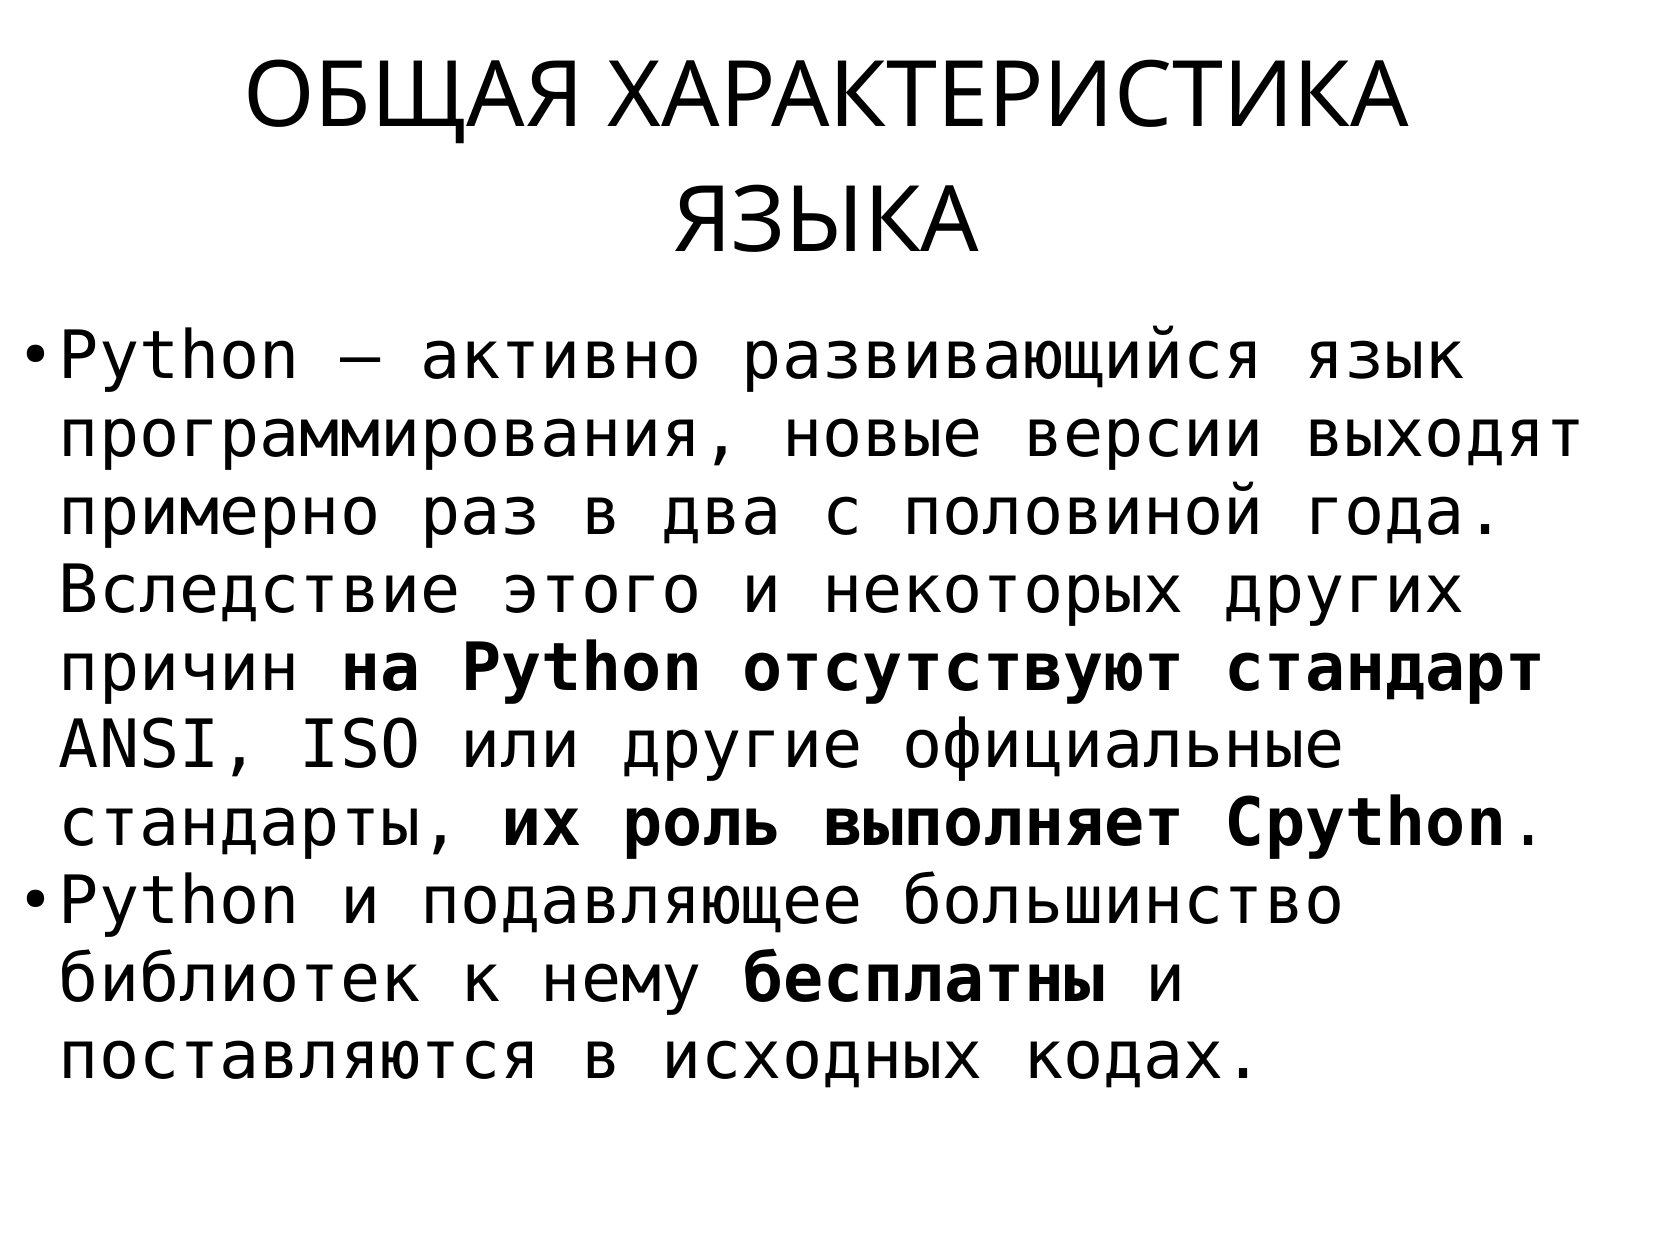

# ОБЩАЯ ХАРАКТЕРИСТИКА ЯЗЫКА
Python — активно развивающийся язык программирования, новые версии выходят примерно раз в два с половиной года. Вследствие этого и некоторых других причин на Python отсутствуют стандарт ANSI, ISO или другие официальные стандарты, их роль выполняет Cpython.
Python и подавляющее большинство библиотек к нему бесплатны и поставляются в исходных кодах.